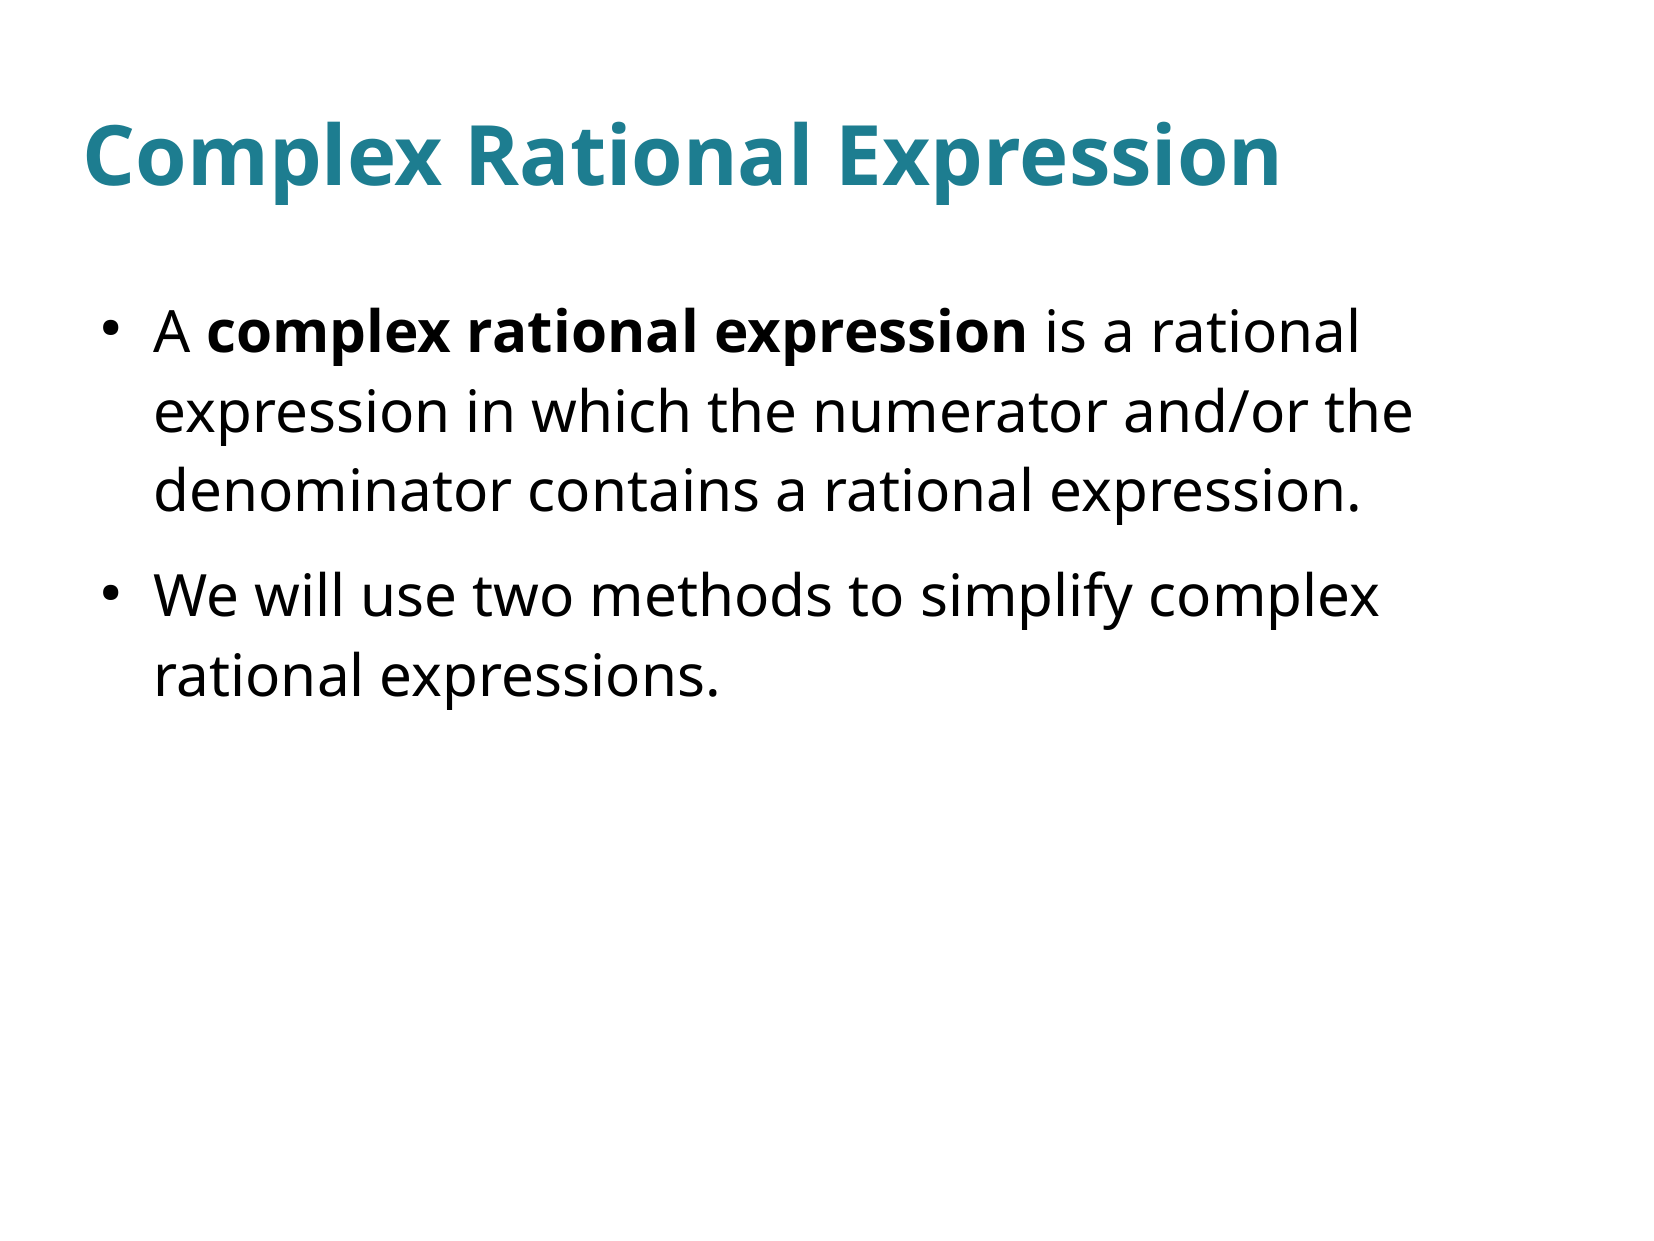

# Complex Rational Expression
A complex rational expression is a rational expression in which the numerator and/or the denominator contains a rational expression.
We will use two methods to simplify complex rational expressions.